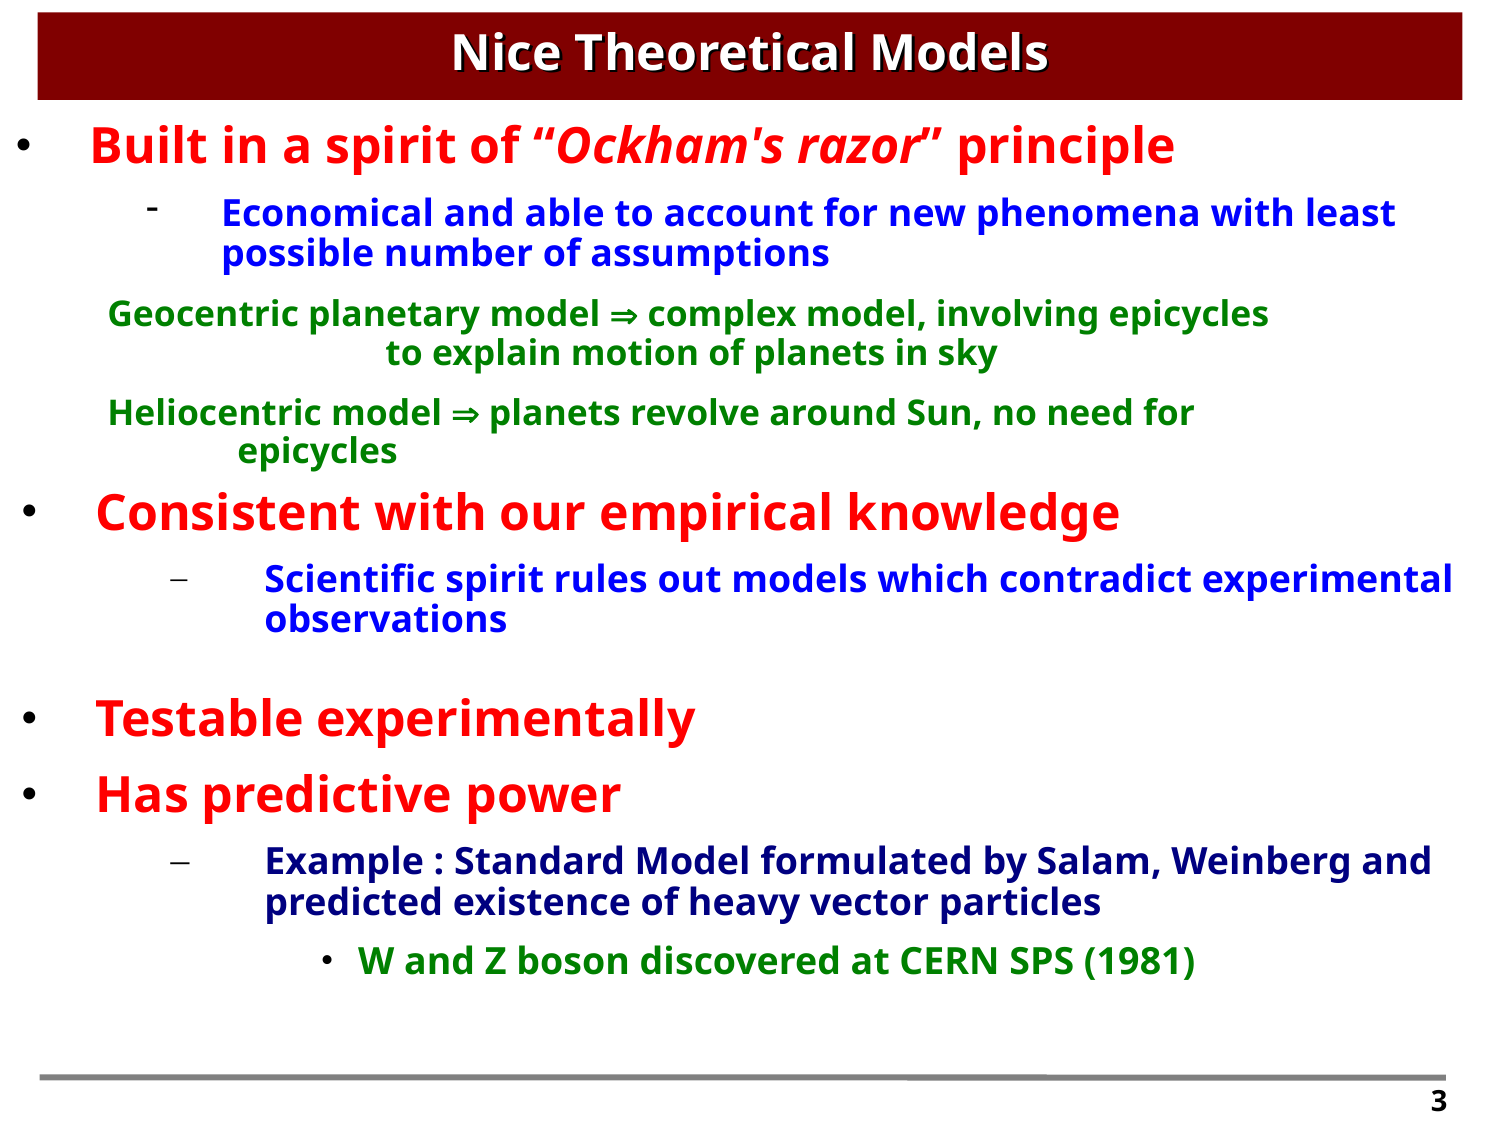

# Nice Theoretical Models
Built in a spirit of “Ockham's razor” principle
Economical and able to account for new phenomena with least possible number of assumptions
 Geocentric planetary model Þ complex model, involving epicycles to explain motion of planets in sky
 Heliocentric model Þ planets revolve around Sun, no need for epicycles
Consistent with our empirical knowledge
 	Scientific spirit rules out models which contradict experimental observations
Testable experimentally
Has predictive power
 	Example : Standard Model formulated by Salam, Weinberg and predicted existence of heavy vector particles
W and Z boson discovered at CERN SPS (1981)